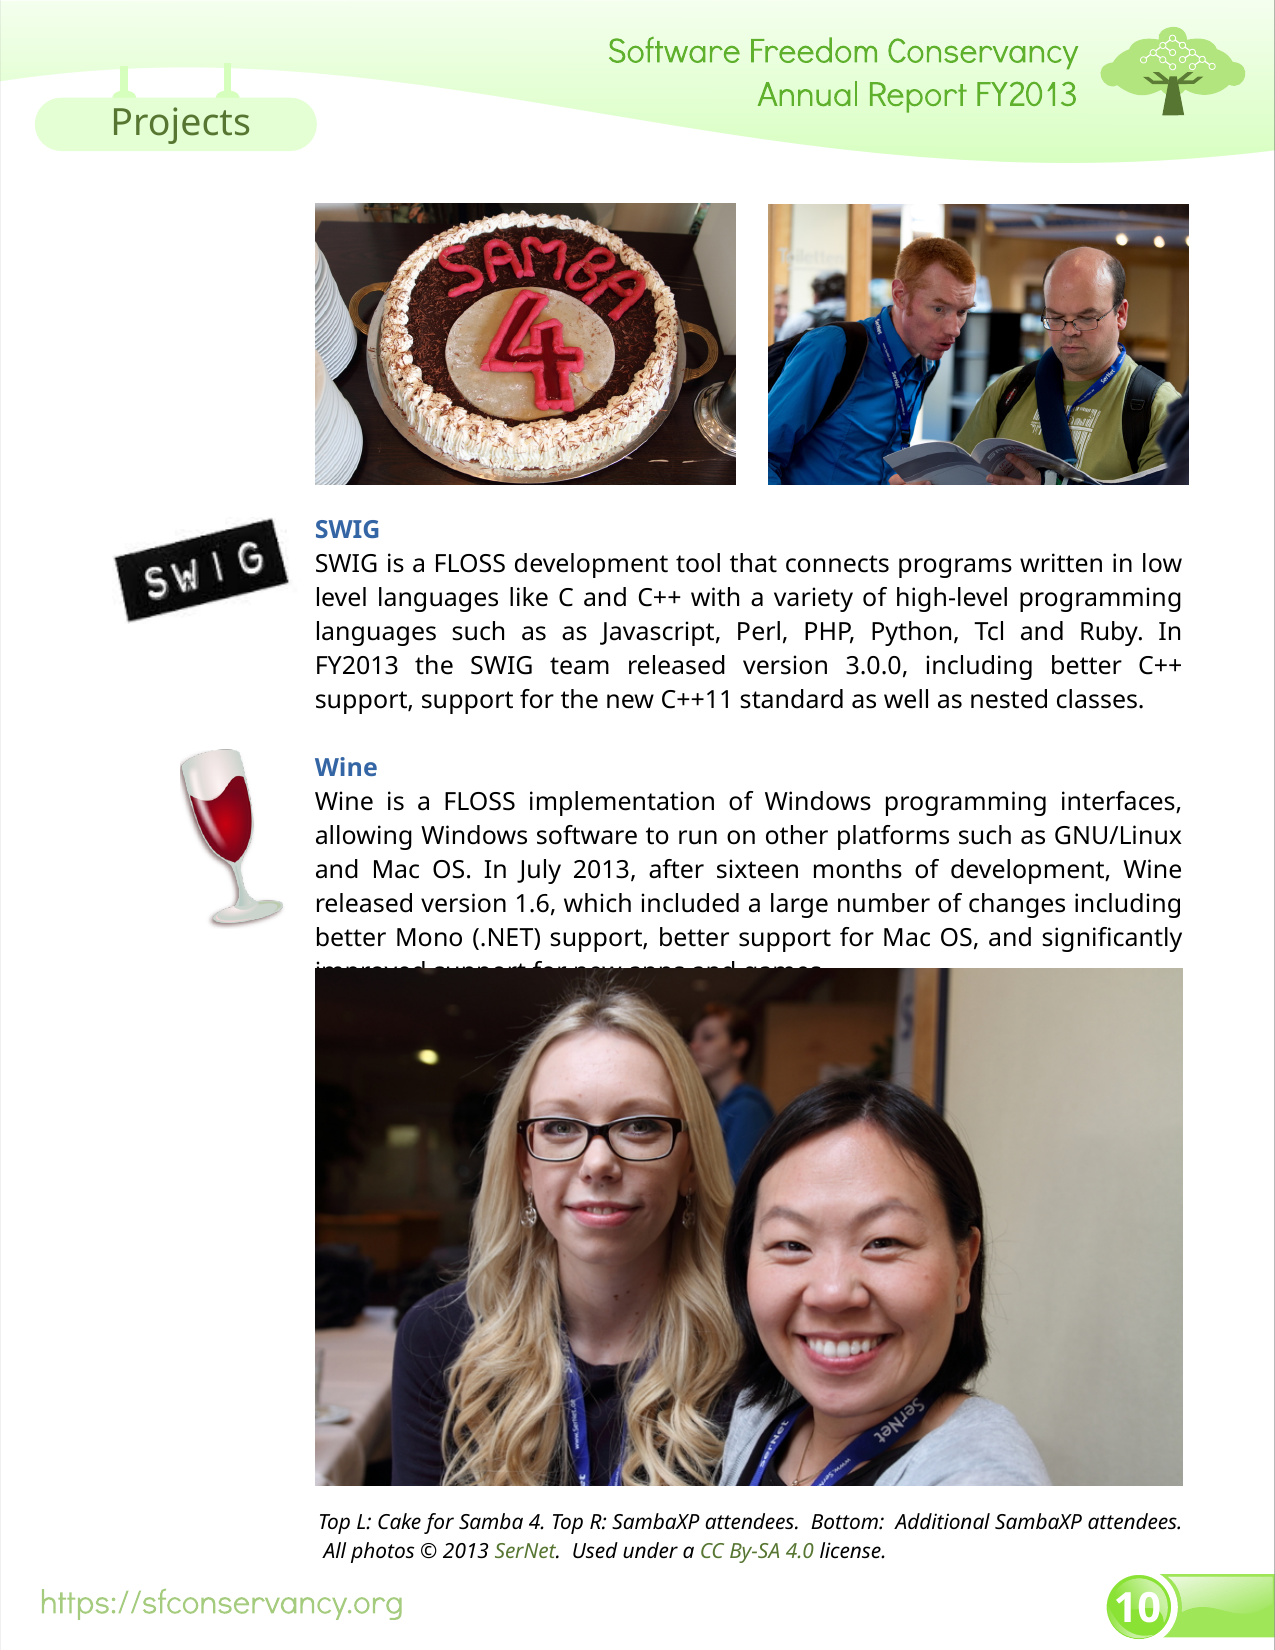

Projects
SWIG
SWIG is a FLOSS development tool that connects programs written in low level languages like C and C++ with a variety of high-level programming languages such as as Javascript, Perl, PHP, Python, Tcl and Ruby. In FY2013 the SWIG team released version 3.0.0, including better C++ support, support for the new C++11 standard as well as nested classes.
Wine
Wine is a FLOSS implementation of Windows programming interfaces, allowing Windows software to run on other platforms such as GNU/Linux and Mac OS. In July 2013, after sixteen months of development, Wine released version 1.6, which included a large number of changes including better Mono (.NET) support, better support for Mac OS, and significantly improved support for new apps and games.
Top L: Cake for Samba 4. Top R: SambaXP attendees. Bottom: Additional SambaXP attendees. All photos © 2013 SerNet. Used under a CC By-SA 4.0 license.